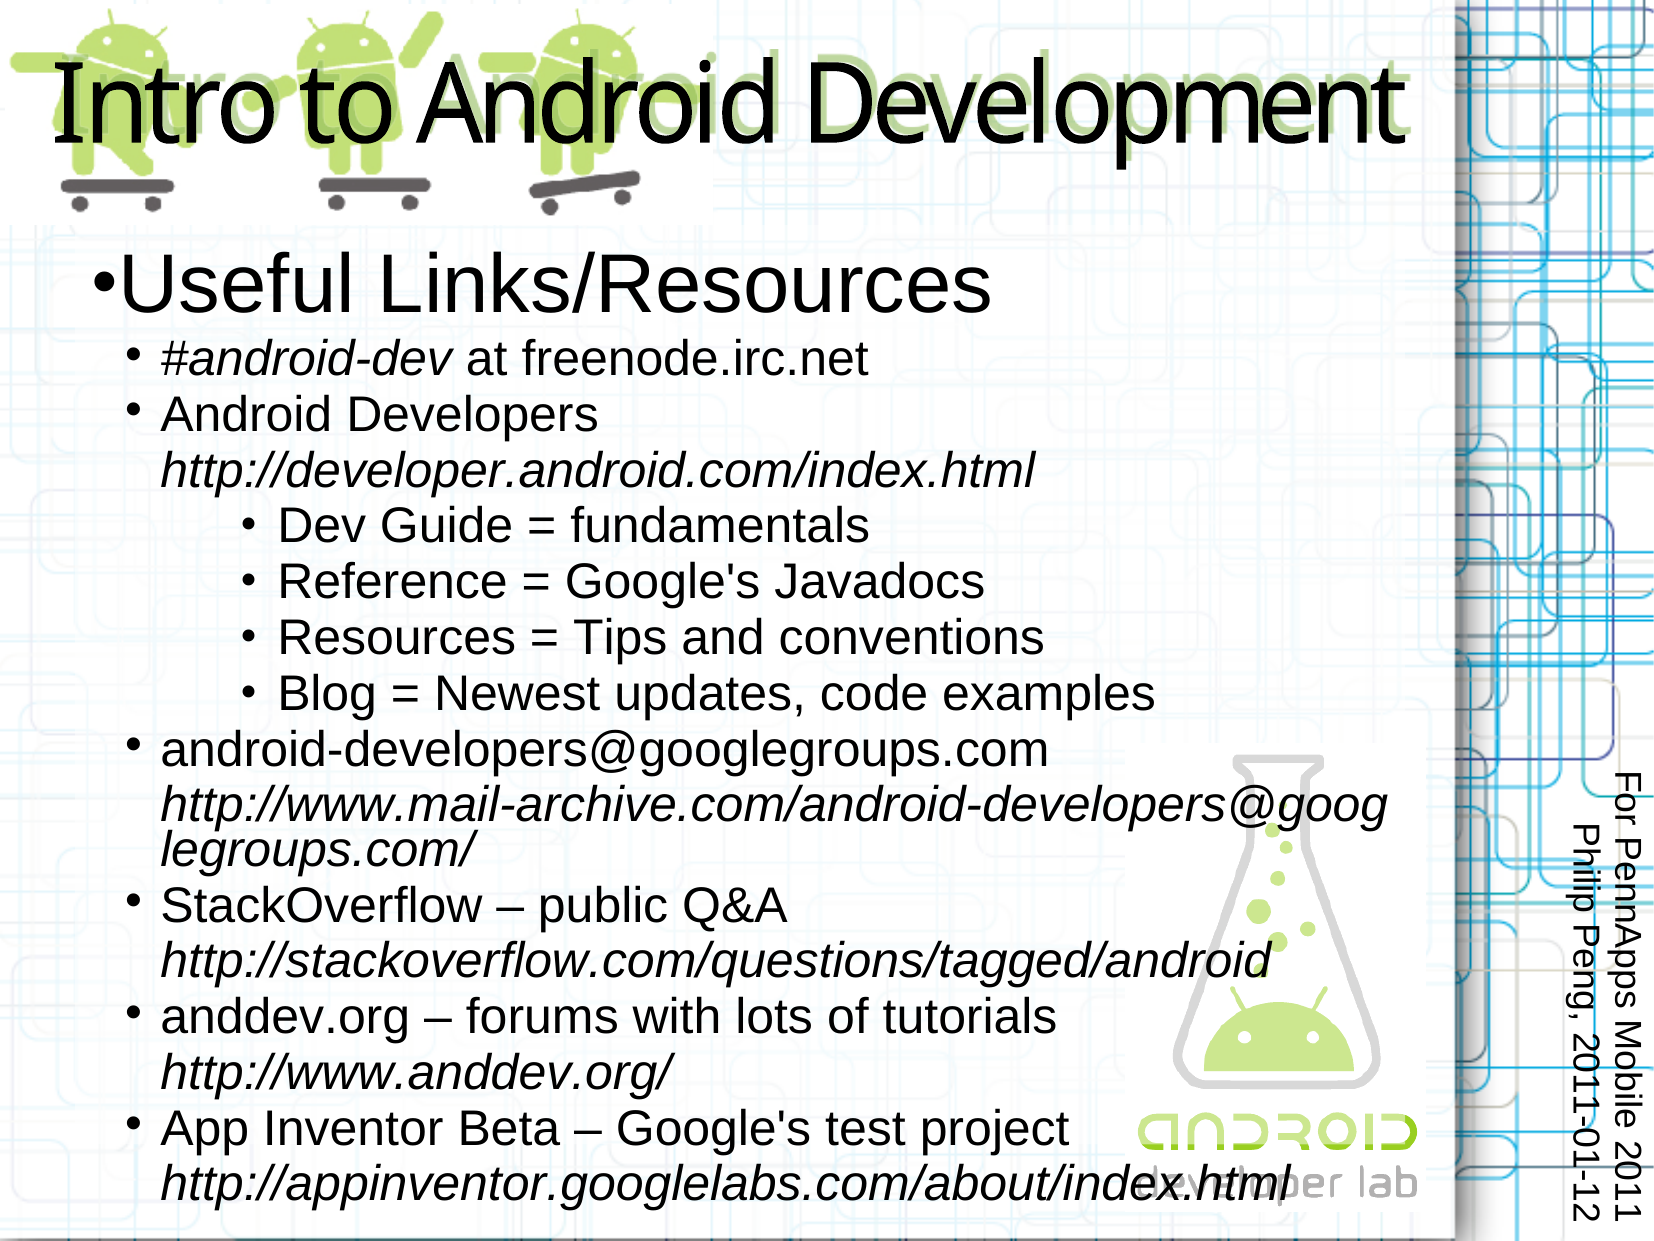

Intro to Android Development
Useful Links/Resources
#android-dev at freenode.irc.net
Android Developers http://developer.android.com/index.html
Dev Guide = fundamentals
Reference = Google's Javadocs
Resources = Tips and conventions
Blog = Newest updates, code examples
android-developers@googlegroups.com http://www.mail-archive.com/android-developers@googlegroups.com/
StackOverflow – public Q&A http://stackoverflow.com/questions/tagged/android
anddev.org – forums with lots of tutorials http://www.anddev.org/
App Inventor Beta – Google's test project http://appinventor.googlelabs.com/about/index.html
For PennApps Mobile 2011
Philip Peng, 2011-01-12